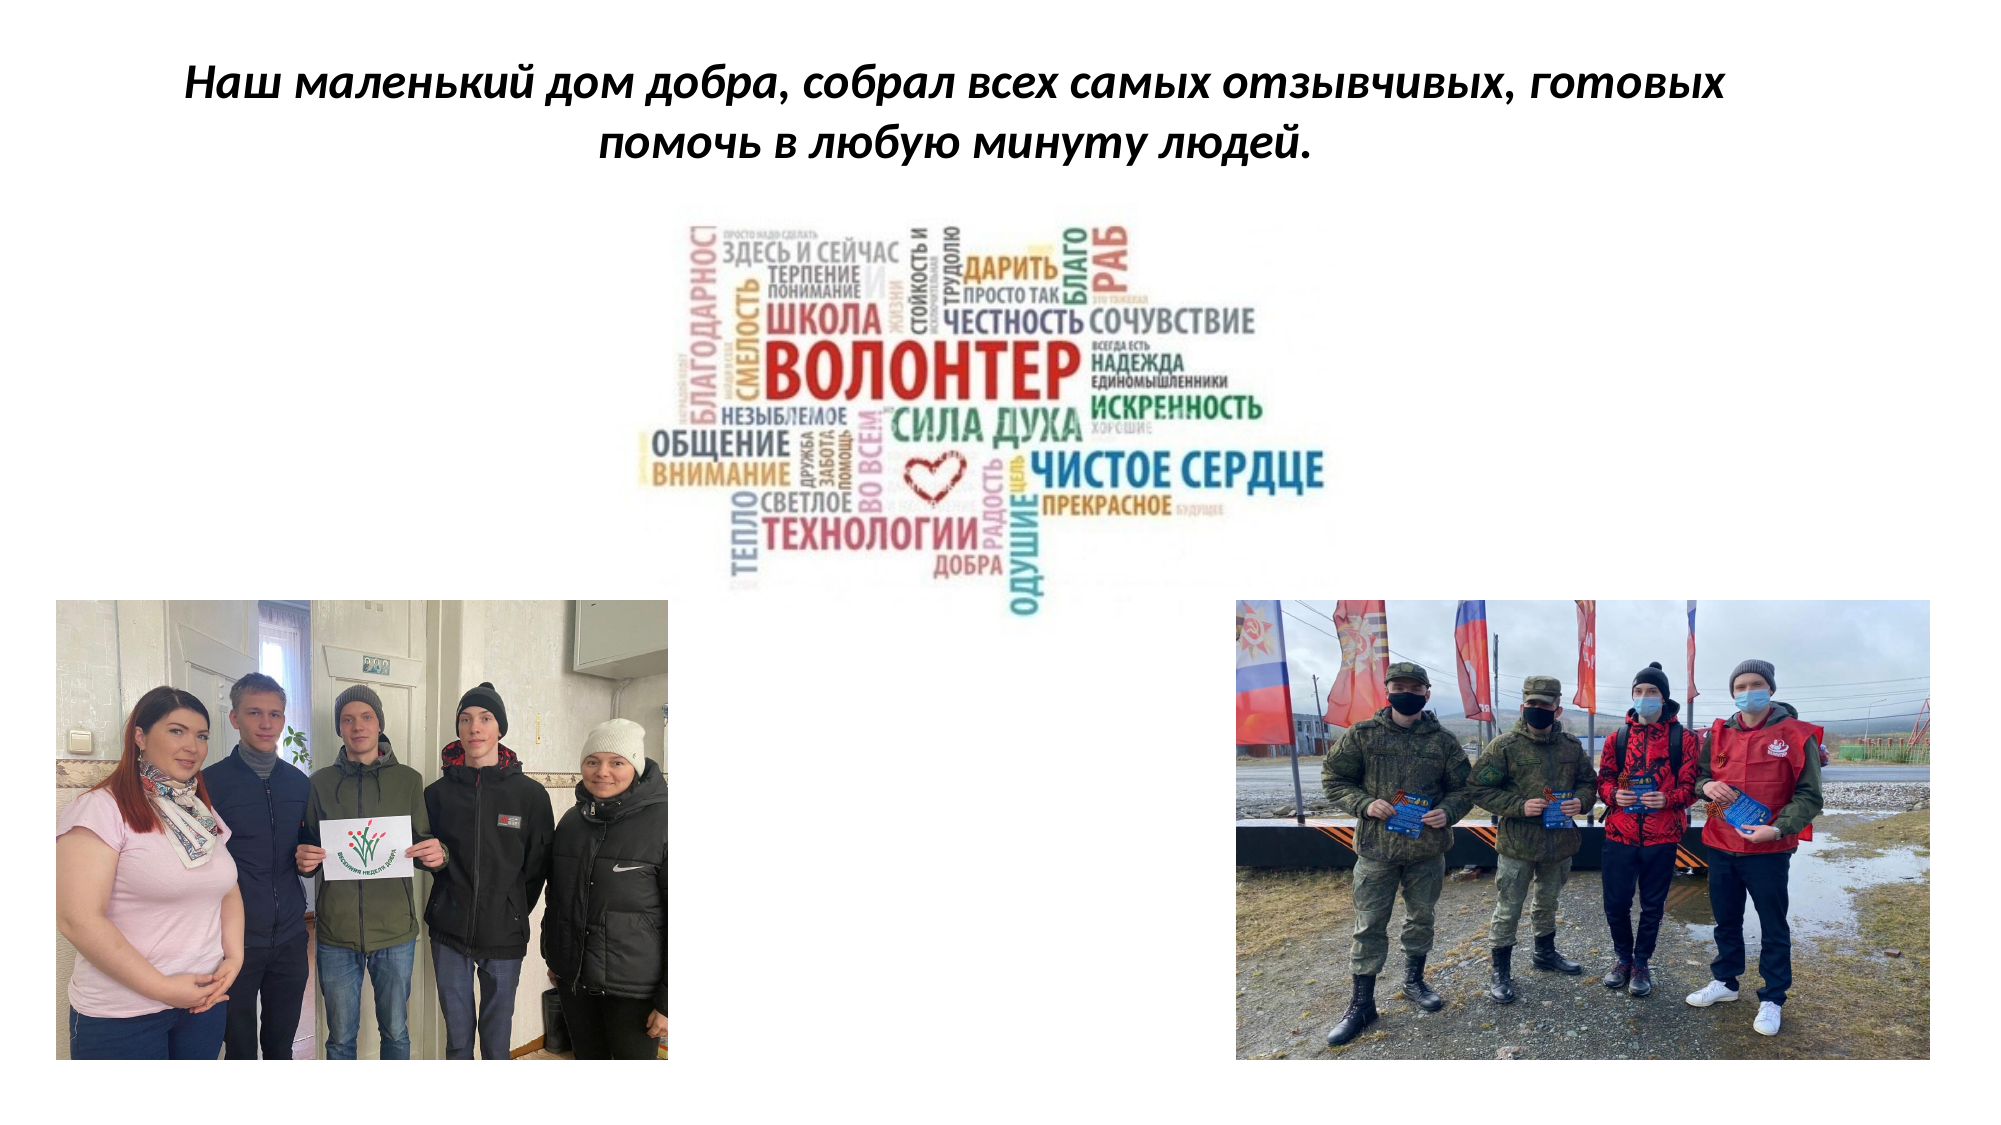

Наш маленький дом добра, собрал всех самых отзывчивых, готовых помочь в любую минуту людей.